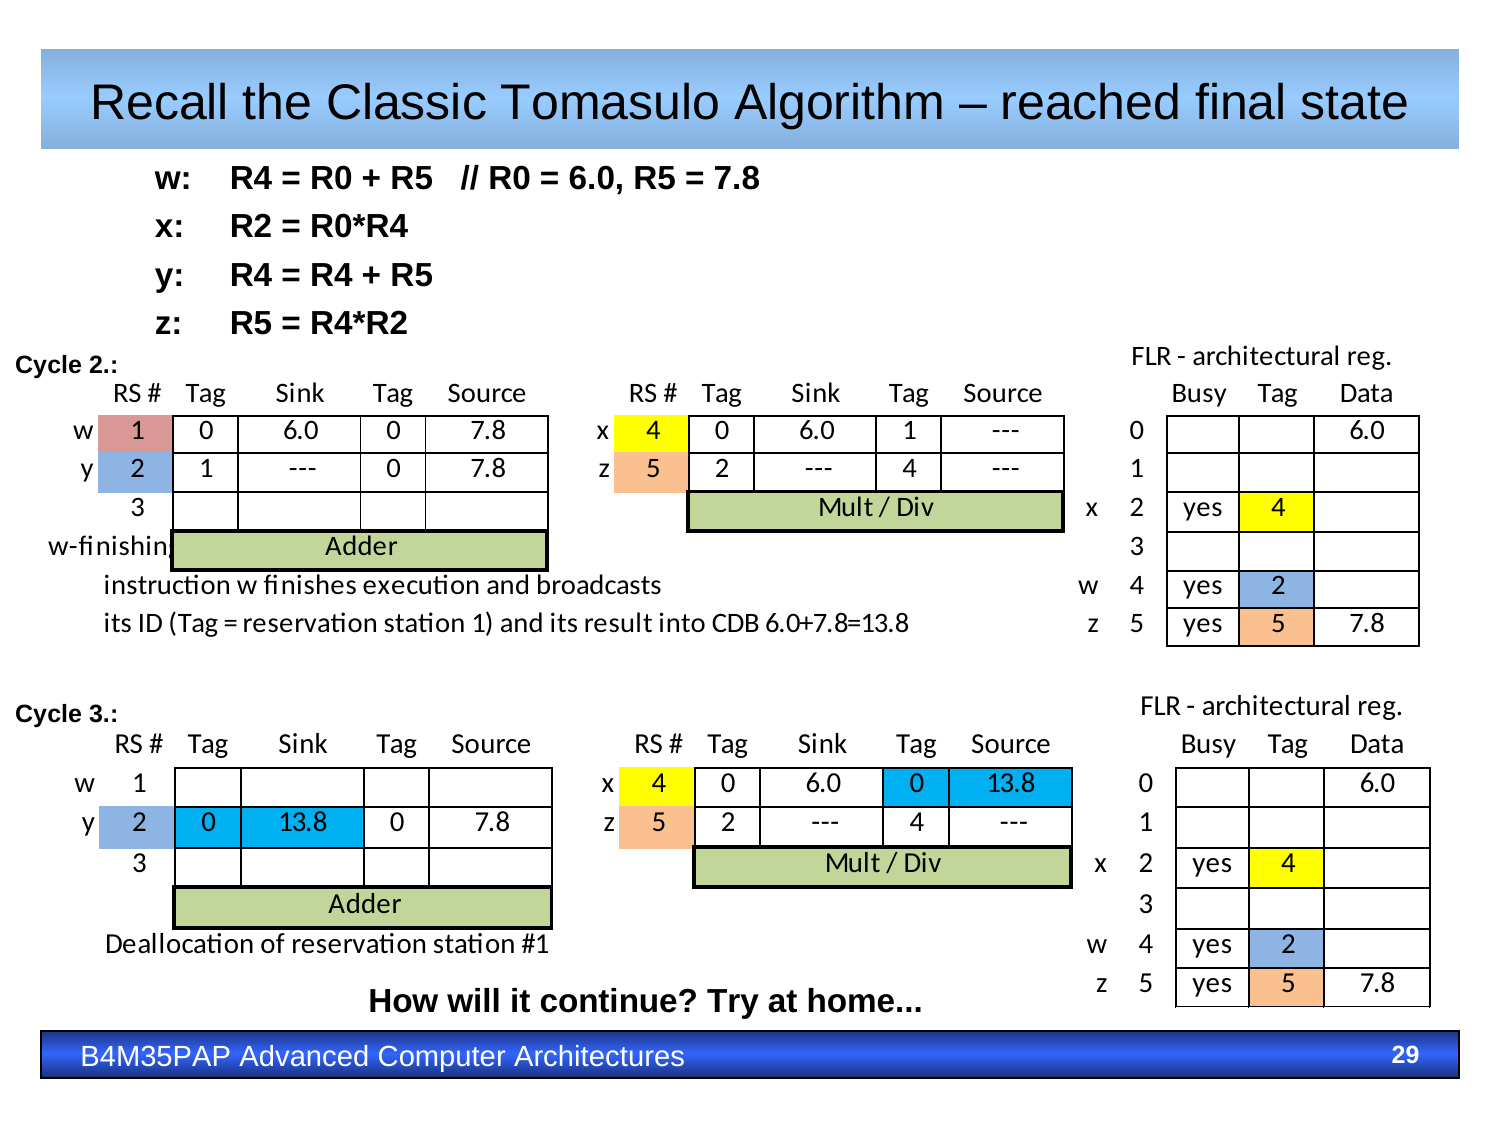

# Recall the Classic Tomasulo Algorithm – reached final state
w: 		R4 = R0 + R5 // R0 = 6.0, R5 = 7.8
x: 	R2 = R0*R4
y: 		R4 = R4 + R5
z:		R5 = R4*R2
Cycle 2.:
Cycle 3.:
How will it continue? Try at home...